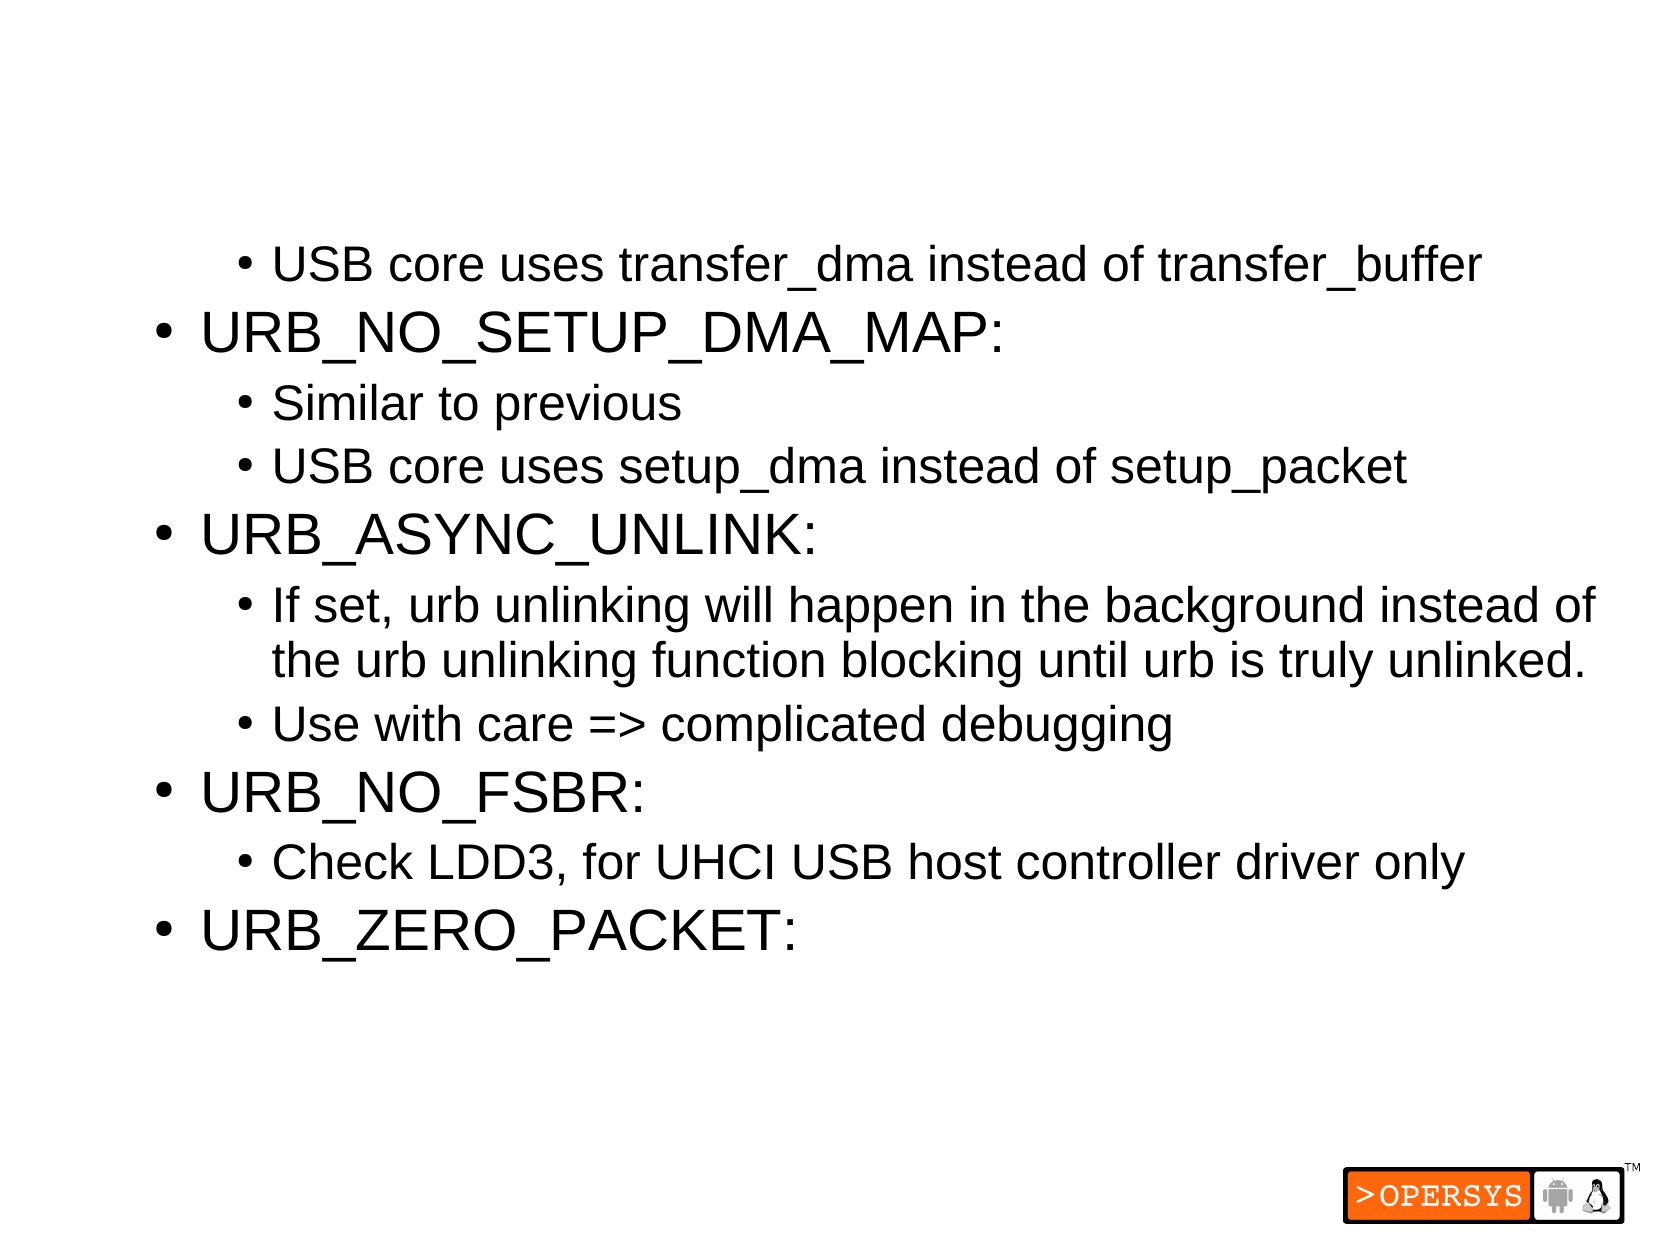

# USB core uses transfer_dma instead of transfer_buffer
URB_NO_SETUP_DMA_MAP:
Similar to previous
USB core uses setup_dma instead of setup_packet
URB_ASYNC_UNLINK:
If set, urb unlinking will happen in the background instead of the urb unlinking function blocking until urb is truly unlinked.
Use with care => complicated debugging
URB_NO_FSBR:
Check LDD3, for UHCI USB host controller driver only
URB_ZERO_PACKET: